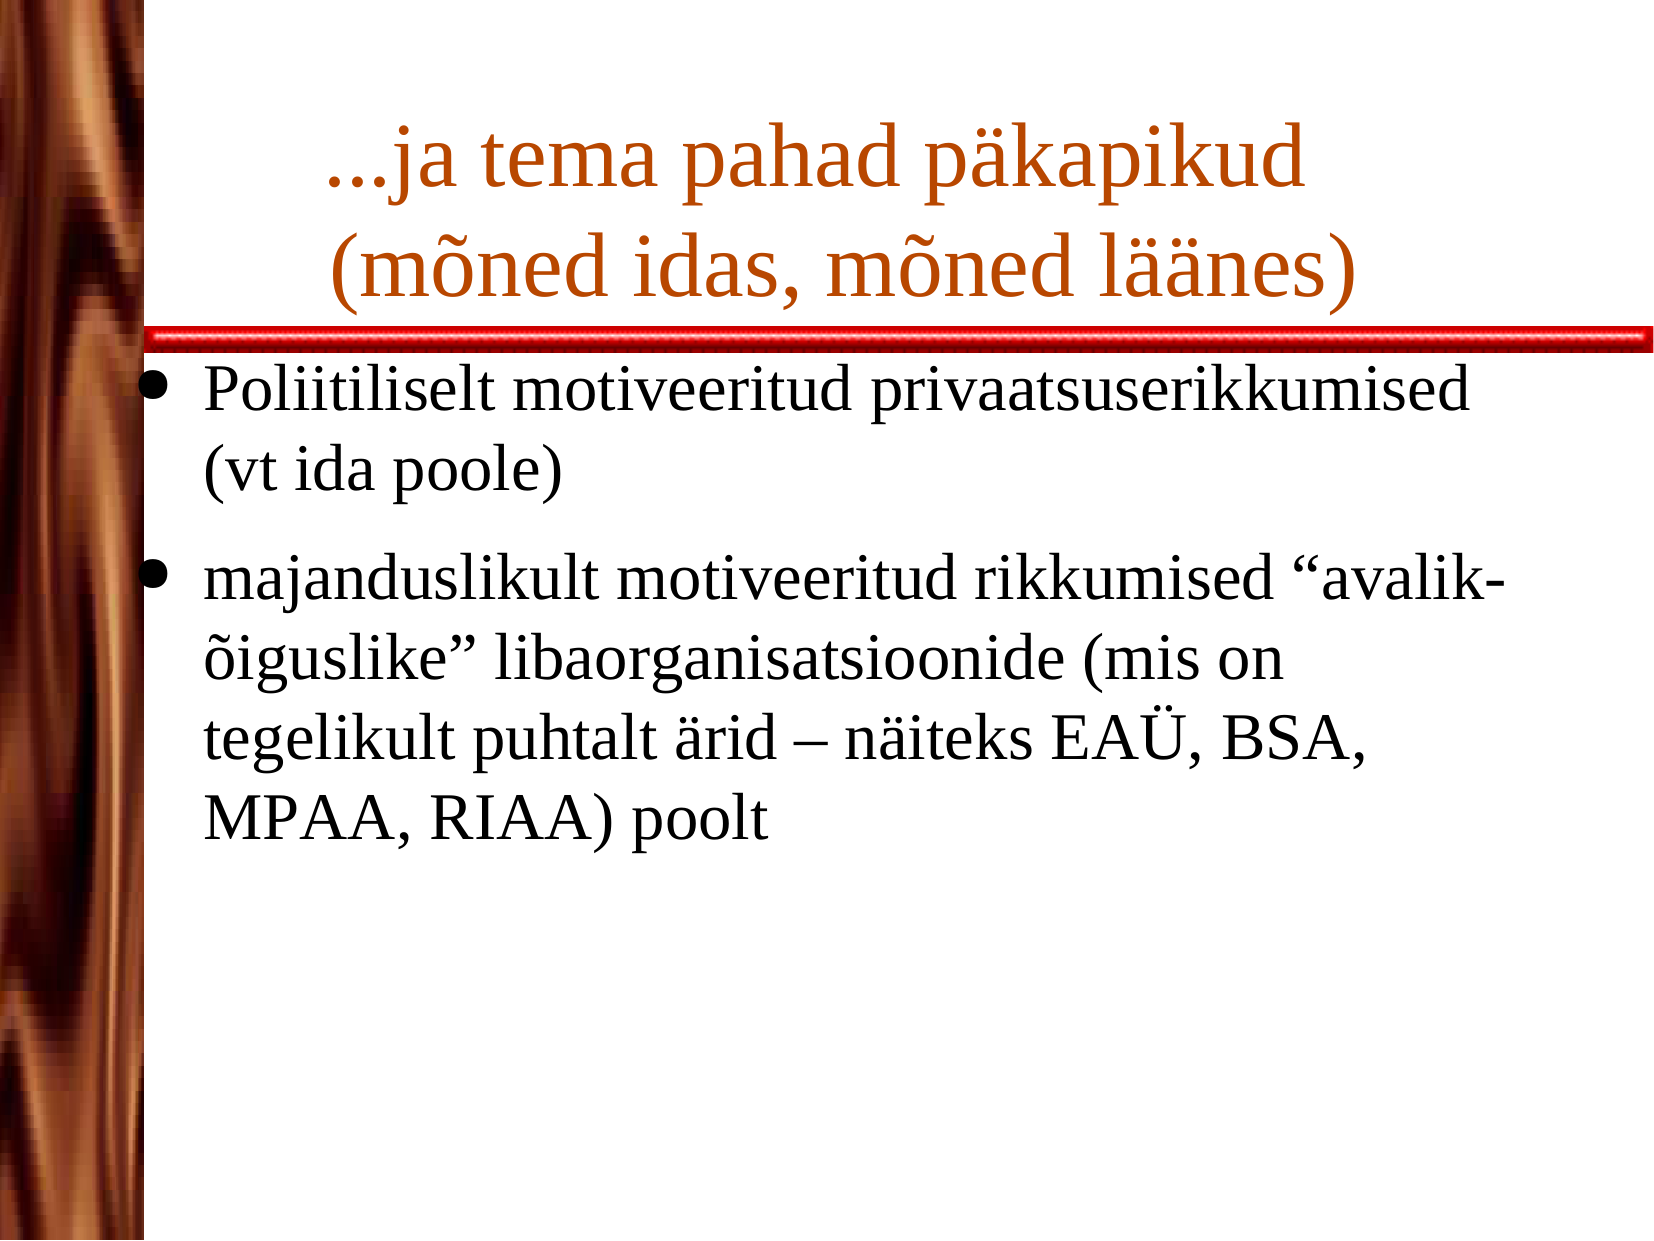

# ...ja tema pahad päkapikud (mõned idas, mõned läänes)
Poliitiliselt motiveeritud privaatsuserikkumised (vt ida poole)
majanduslikult motiveeritud rikkumised “avalik-õiguslike” libaorganisatsioonide (mis on tegelikult puhtalt ärid – näiteks EAÜ, BSA, MPAA, RIAA) poolt